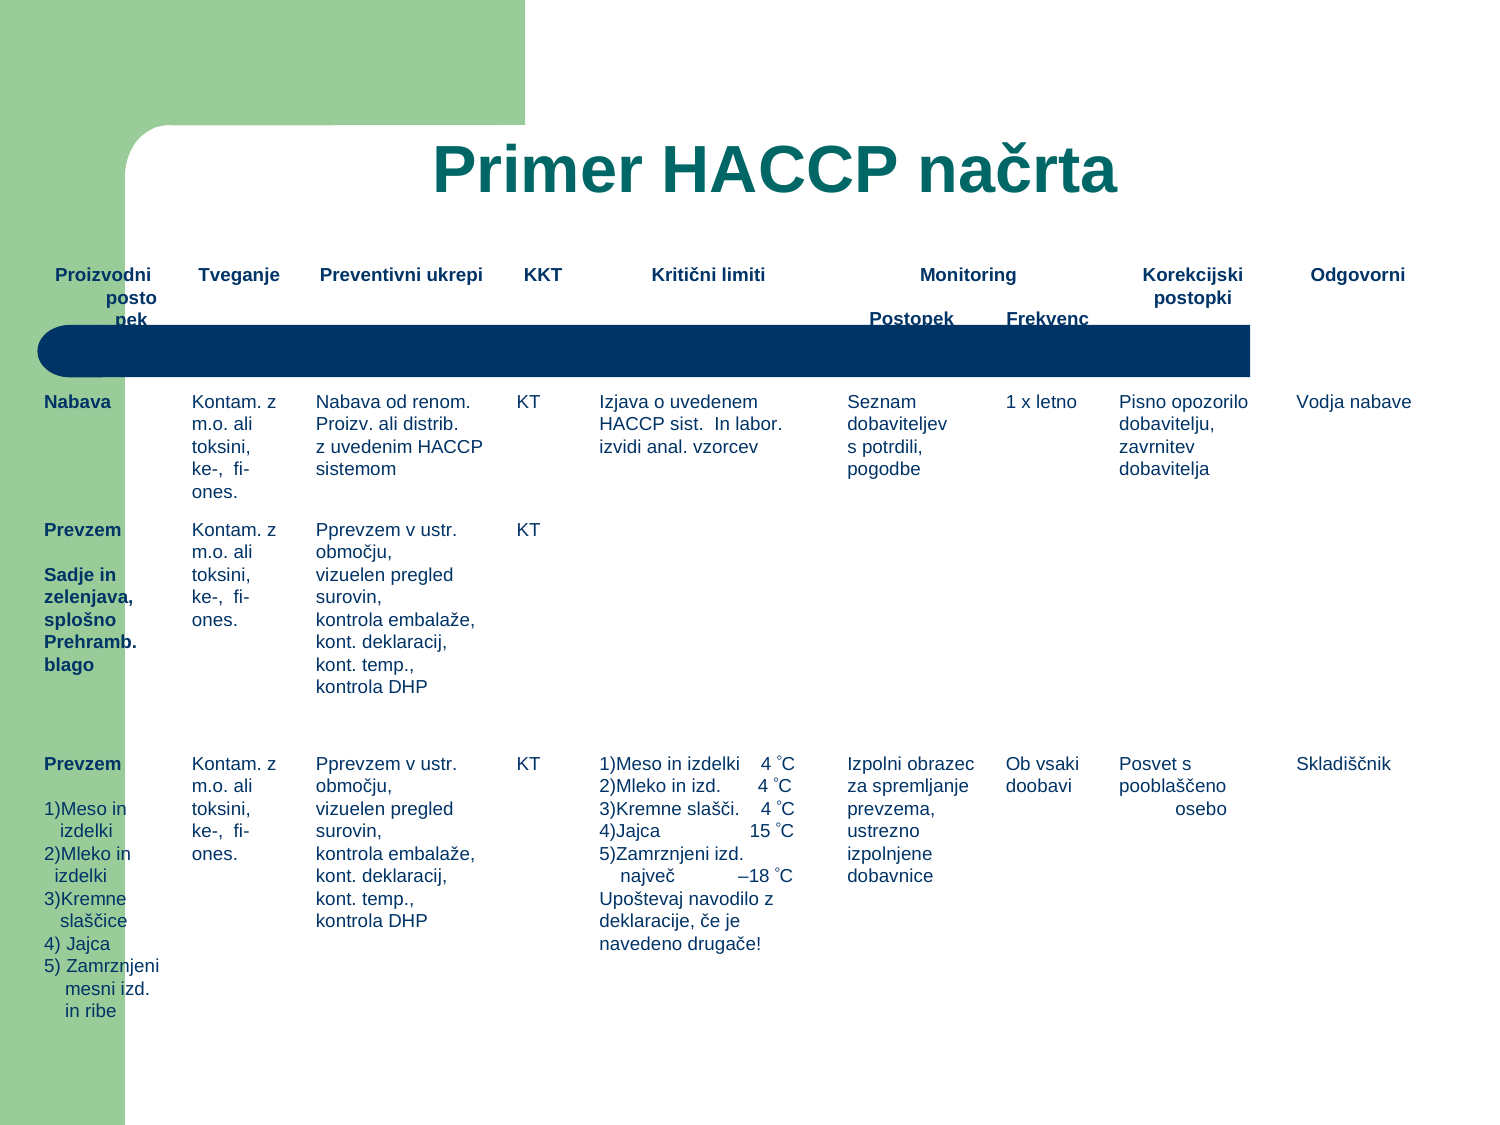

Primer HACCP plan za obvladovanje KKT za skupino »Toplotno obdelana živila«																									 Datum: 3.6.2002
# Primer HACCP načrta
| Proizvodni postopek | Tveganje | Preventivni ukrepi | KKT | Kritični limiti | Monitoring | | Korekcijski postopki | Odgovorni |
| --- | --- | --- | --- | --- | --- | --- | --- | --- |
| | | | | | Postopek | Frekvenca | | |
| Nabava | Kontam. z m.o. ali toksini, ke-, fi- ones. | Nabava od renom. Proizv. ali distrib. z uvedenim HACCP sistemom | KT | Izjava o uvedenem HACCP sist. In labor. izvidi anal. vzorcev | Seznam dobaviteljev s potrdili, pogodbe | 1 x letno | Pisno opozorilo dobavitelju, zavrnitev dobavitelja | Vodja nabave |
| Prevzem Sadje in zelenjava, splošno Prehramb. blago | Kontam. z m.o. ali toksini, ke-, fi- ones. | Pprevzem v ustr. območju, vizuelen pregled surovin, kontrola embalaže, kont. deklaracij, kont. temp., kontrola DHP | KT | | | | | |
| Prevzem 1)Meso in izdelki 2)Mleko in izdelki 3)Kremne slaščice 4) Jajca 5) Zamrznjeni mesni izd. in ribe | Kontam. z m.o. ali toksini, ke-, fi- ones. | Pprevzem v ustr. območju, vizuelen pregled surovin, kontrola embalaže, kont. deklaracij, kont. temp., kontrola DHP | KT | 1)Meso in izdelki 4 C 2)Mleko in izd. 4 C 3)Kremne slašči. 4 C 4)Jajca 15 C 5)Zamrznjeni izd. največ –18 C Upoštevaj navodilo z deklaracije, če je navedeno drugače! | Izpolni obrazec za spremljanje prevzema, ustrezno izpolnjene dobavnice | Ob vsaki doobavi | Posvet s pooblaščeno osebo | Skladiščnik |